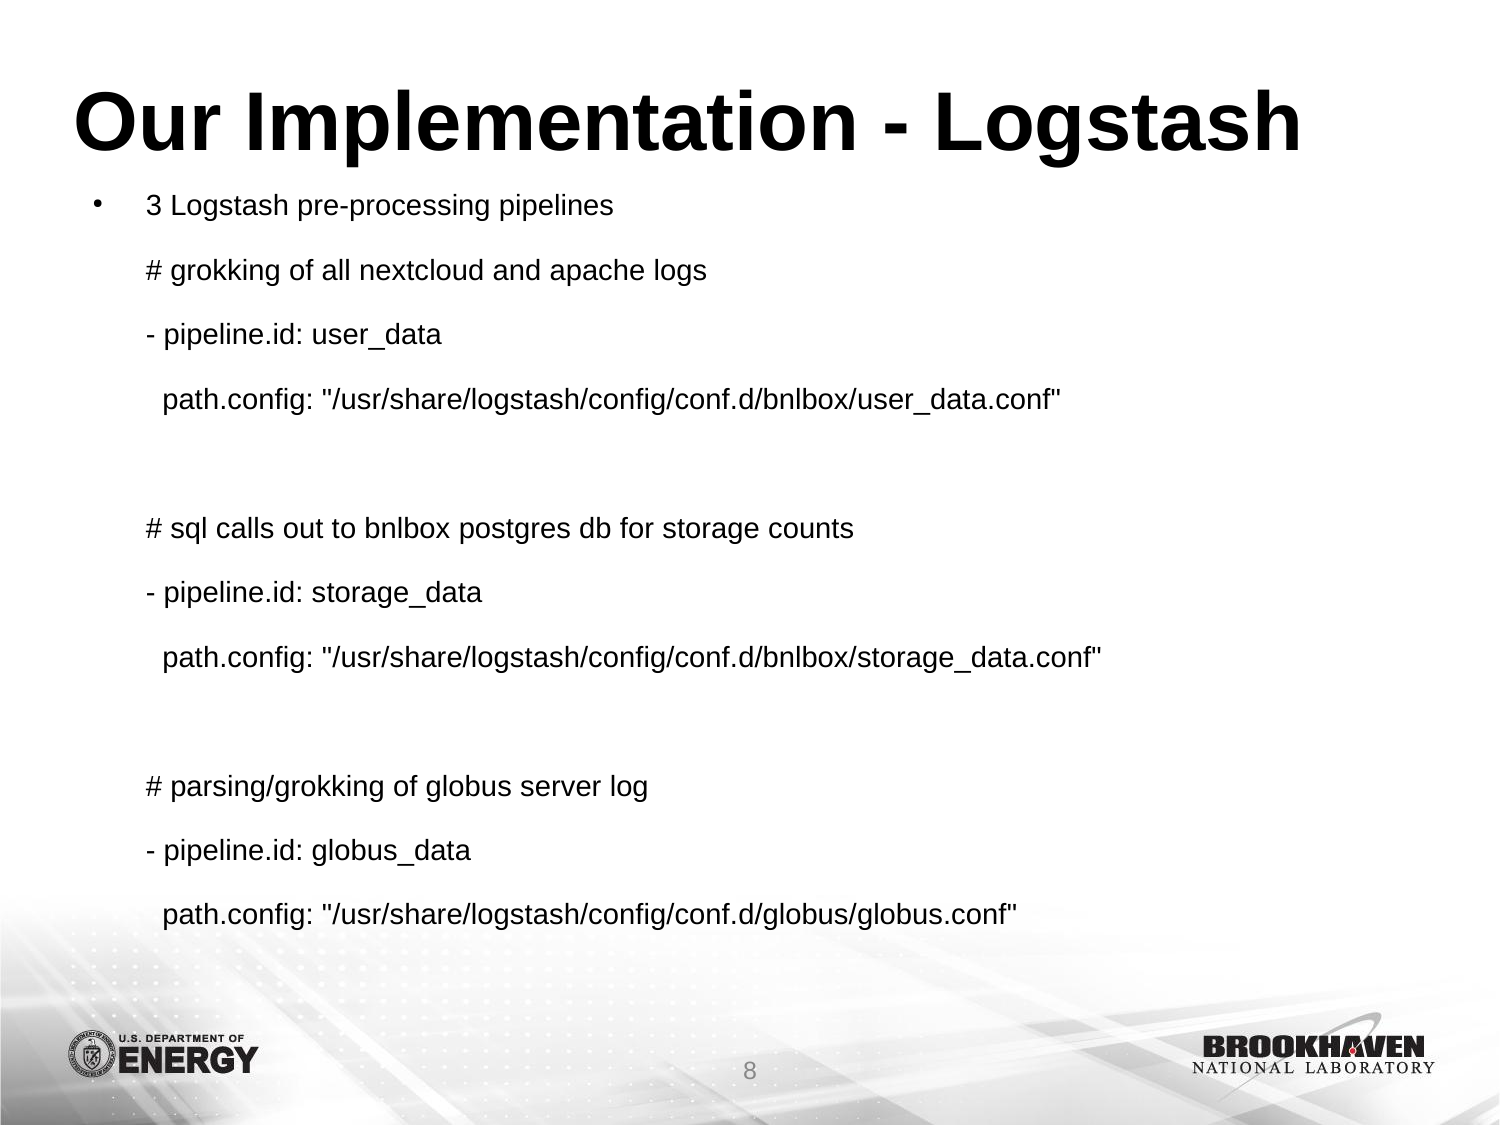

# Our Implementation - Logstash
3 Logstash pre-processing pipelines
# grokking of all nextcloud and apache logs
- pipeline.id: user_data
 path.config: "/usr/share/logstash/config/conf.d/bnlbox/user_data.conf"
# sql calls out to bnlbox postgres db for storage counts
- pipeline.id: storage_data
 path.config: "/usr/share/logstash/config/conf.d/bnlbox/storage_data.conf"
# parsing/grokking of globus server log
- pipeline.id: globus_data
 path.config: "/usr/share/logstash/config/conf.d/globus/globus.conf"